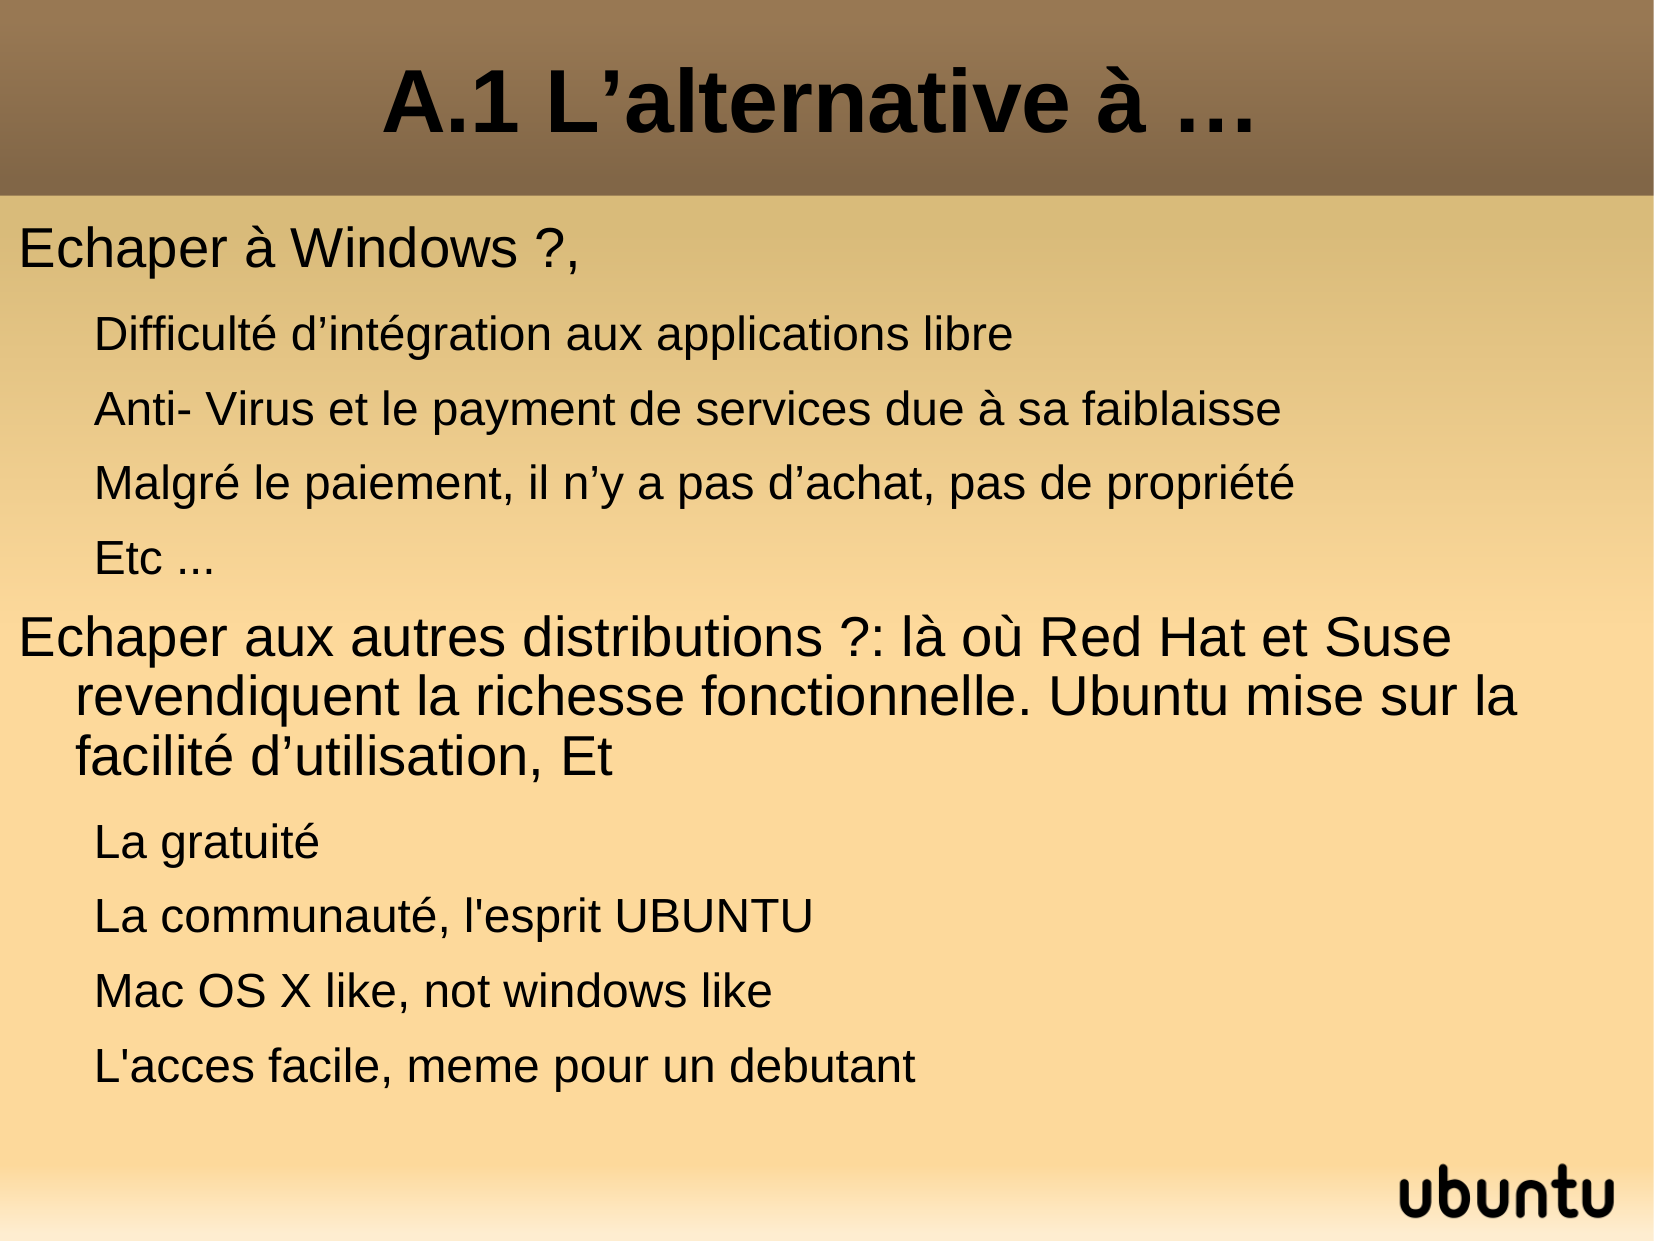

# A.1 L’alternative à …
Echaper à Windows ?,
Difficulté d’intégration aux applications libre
Anti- Virus et le payment de services due à sa faiblaisse
Malgré le paiement, il n’y a pas d’achat, pas de propriété
Etc ...
Echaper aux autres distributions ?: là où Red Hat et Suse revendiquent la richesse fonctionnelle. Ubuntu mise sur la facilité d’utilisation, Et
La gratuité
La communauté, l'esprit UBUNTU
Mac OS X like, not windows like
L'acces facile, meme pour un debutant